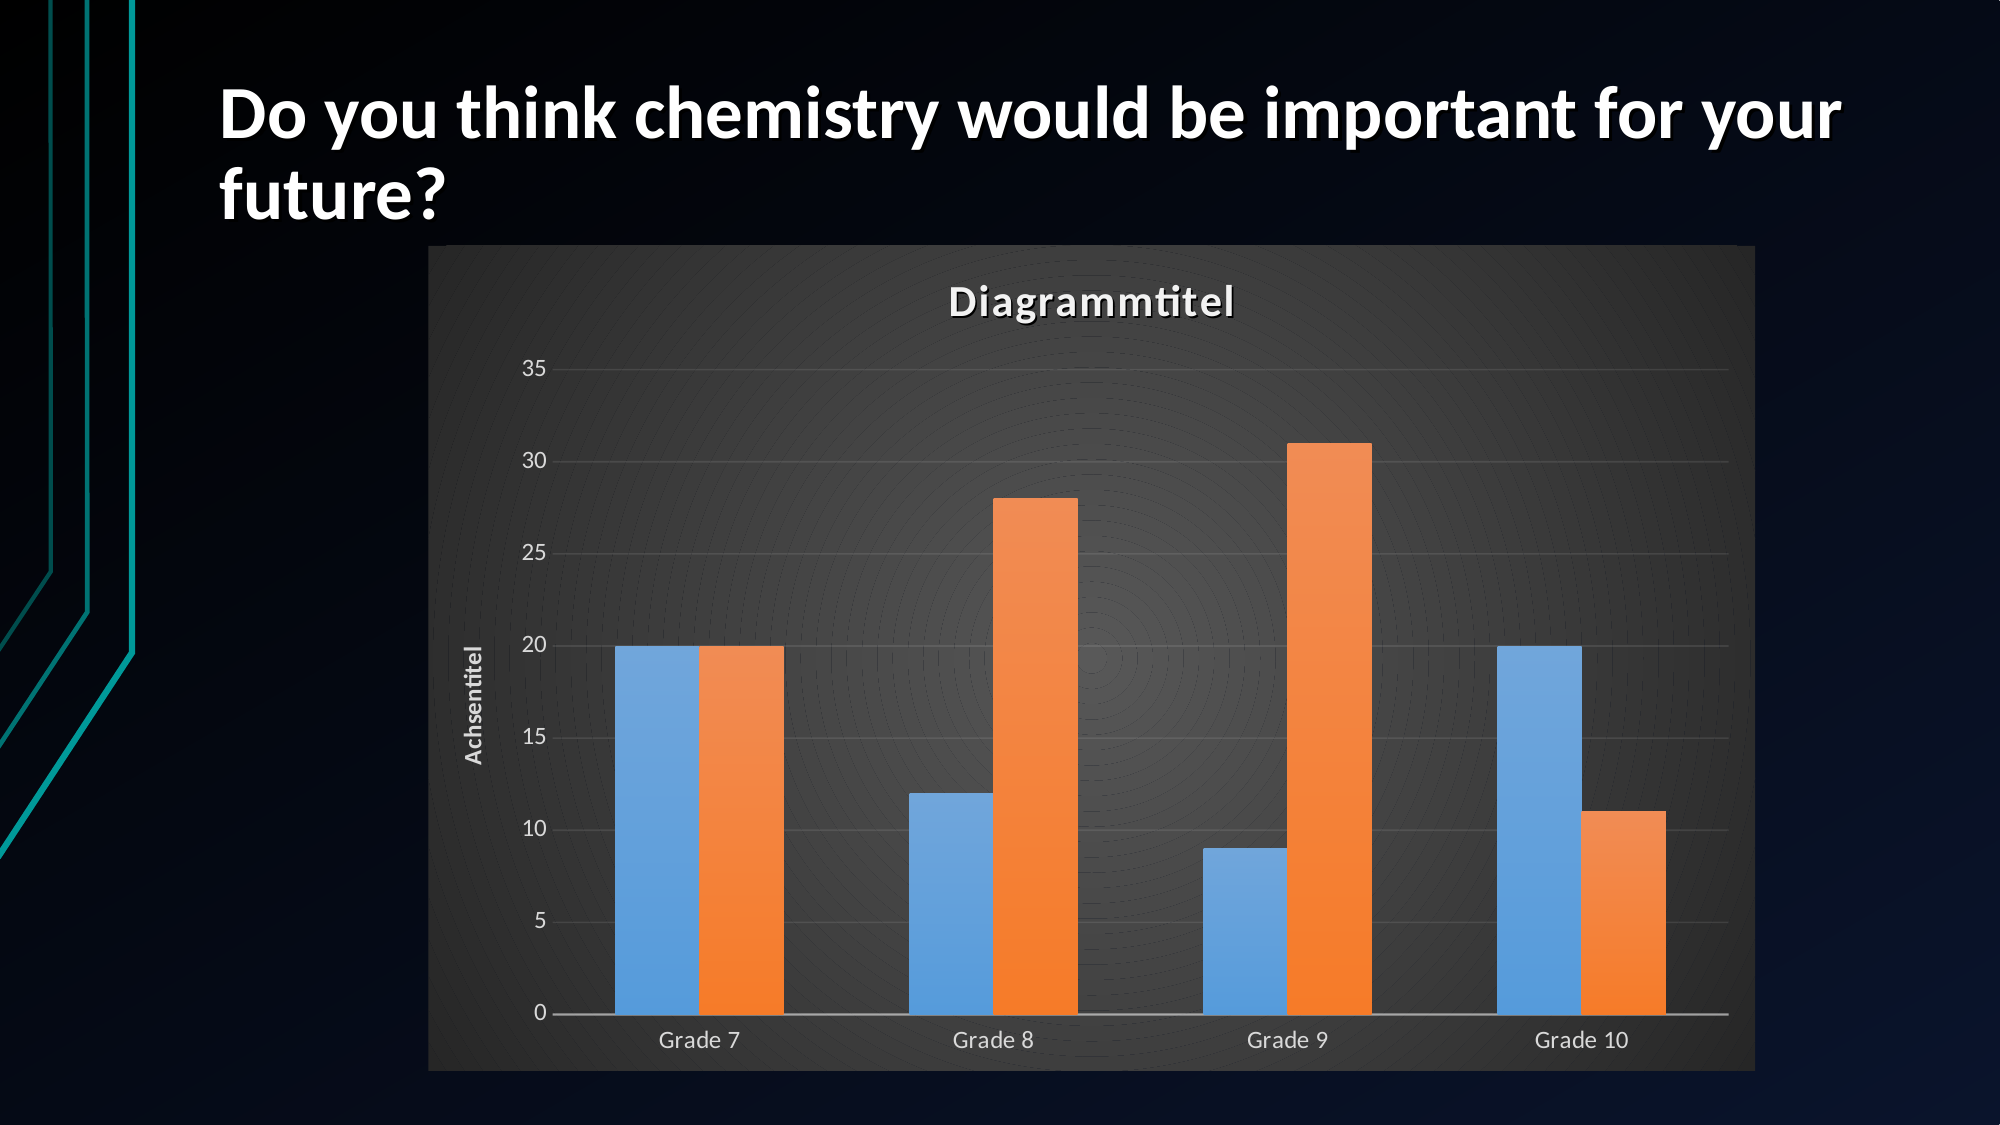

# Do you think chemistry would be important for your future?
### Chart: Diagrammtitel
| Category | Yes | No |
|---|---|---|
| Grade 7 | 20.0 | 20.0 |
| Grade 8 | 12.0 | 28.0 |
| Grade 9 | 9.0 | 31.0 |
| Grade 10 | 20.0 | 11.0 |